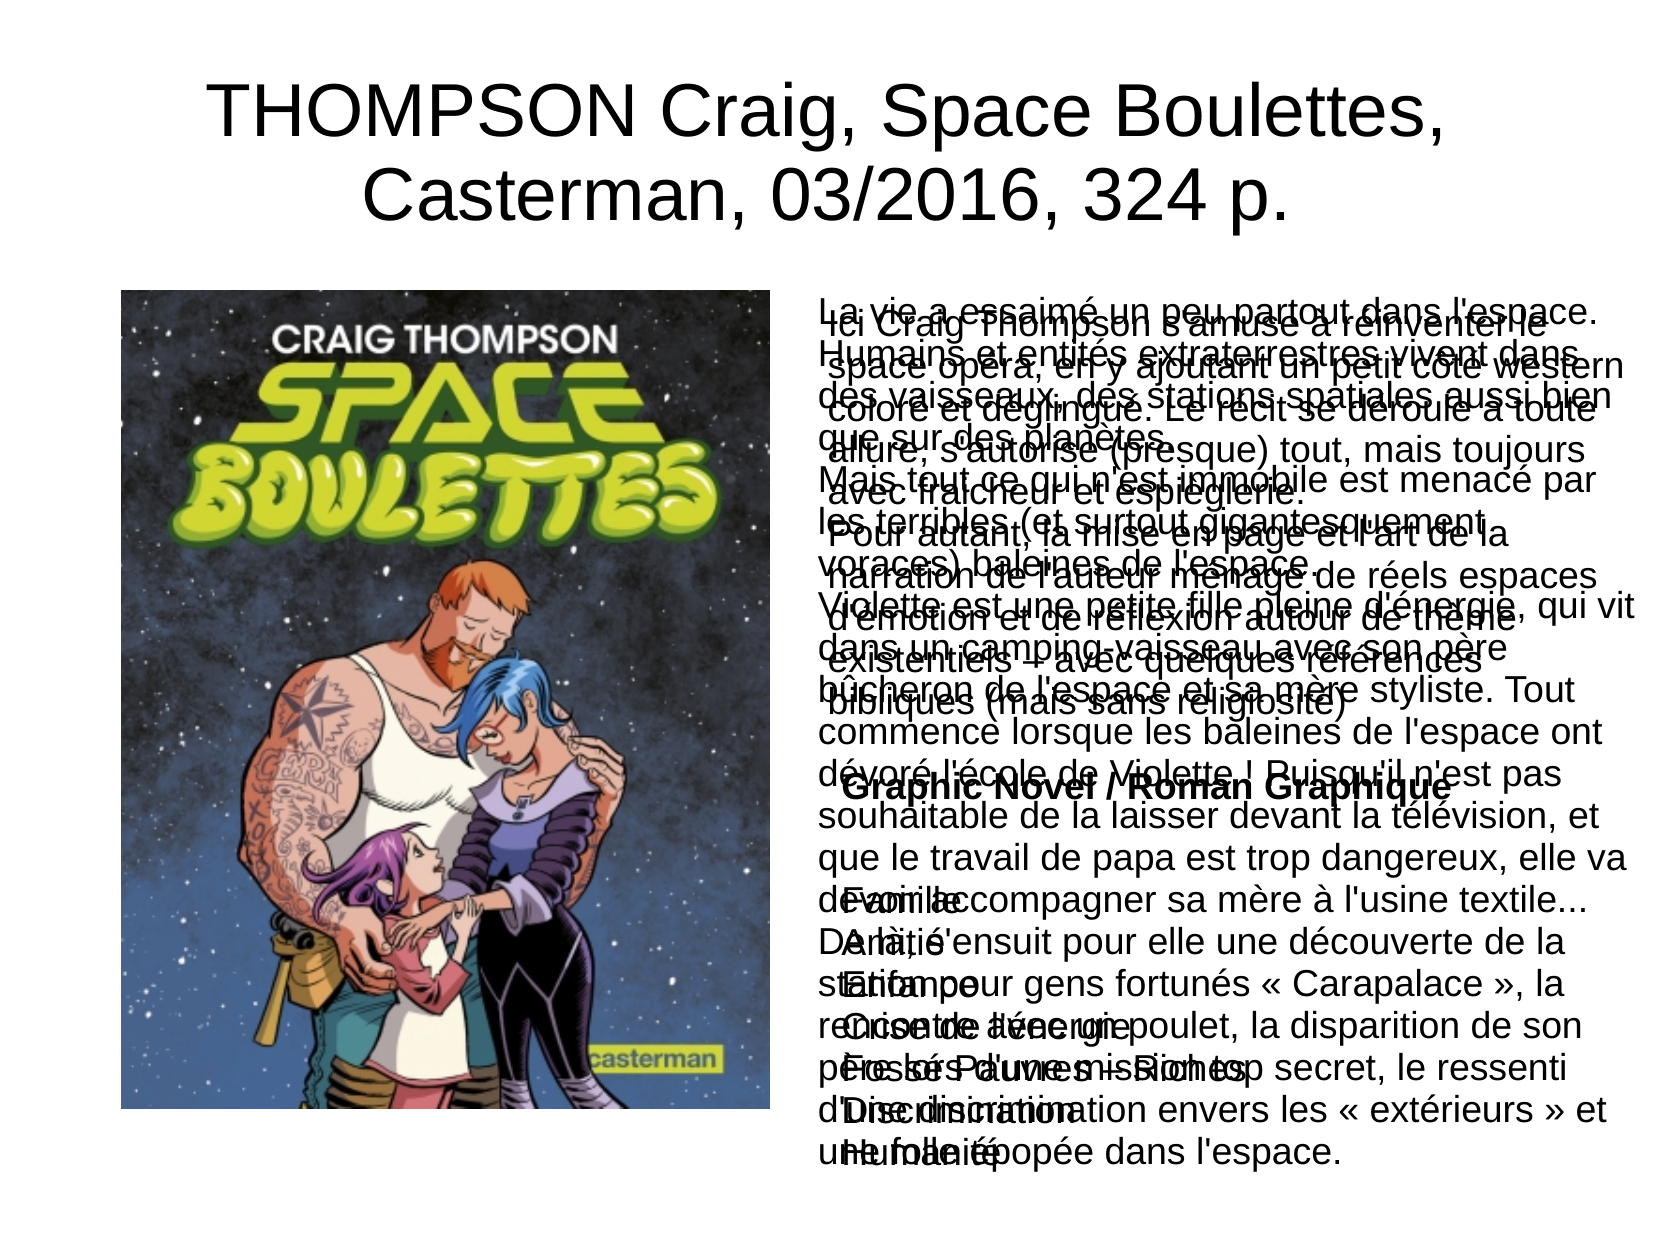

# THOMPSON Craig, Space Boulettes, Casterman, 03/2016, 324 p.
La vie a essaimé un peu partout dans l'espace. Humains et entités extraterrestres vivent dans des vaisseaux, des stations spatiales aussi bien que sur des planètes.
Mais tout ce qui n'est immobile est menacé par les terribles (et surtout gigantesquement voraces) baleines de l'espace.
Violette est une petite fille pleine d'énergie, qui vit dans un camping-vaisseau avec son père bûcheron de l'espace et sa mère styliste. Tout commence lorsque les baleines de l'espace ont dévoré l'école de Violette ! Puisqu'il n'est pas souhaitable de la laisser devant la télévision, et que le travail de papa est trop dangereux, elle va devoir accompagner sa mère à l'usine textile... De là, s'ensuit pour elle une découverte de la station pour gens fortunés « Carapalace », la rencontre avec un poulet, la disparition de son père lors d'une mission top secret, le ressenti d'une discrimination envers les « extérieurs » et une folle épopée dans l'espace.
Ici Craig Thompson s'amuse à réinventer le space opéra, en y ajoutant un petit côté western coloré et déglingué. Le récit se déroule à toute allure, s'autorise (presque) tout, mais toujours avec fraicheur et espièglerie.
Pour autant, la mise en page et l'art de la narration de l'auteur ménage de réels espaces d'émotion et de réflexion autour de thème existentiels – avec quelques références bibliques (mais sans religiosité)
Graphic Novel / Roman Graphique
Famille
Amitié
Enfance
Crise de l'énergie
Fossé Pauvres – Riches
Discrimination
Humanité